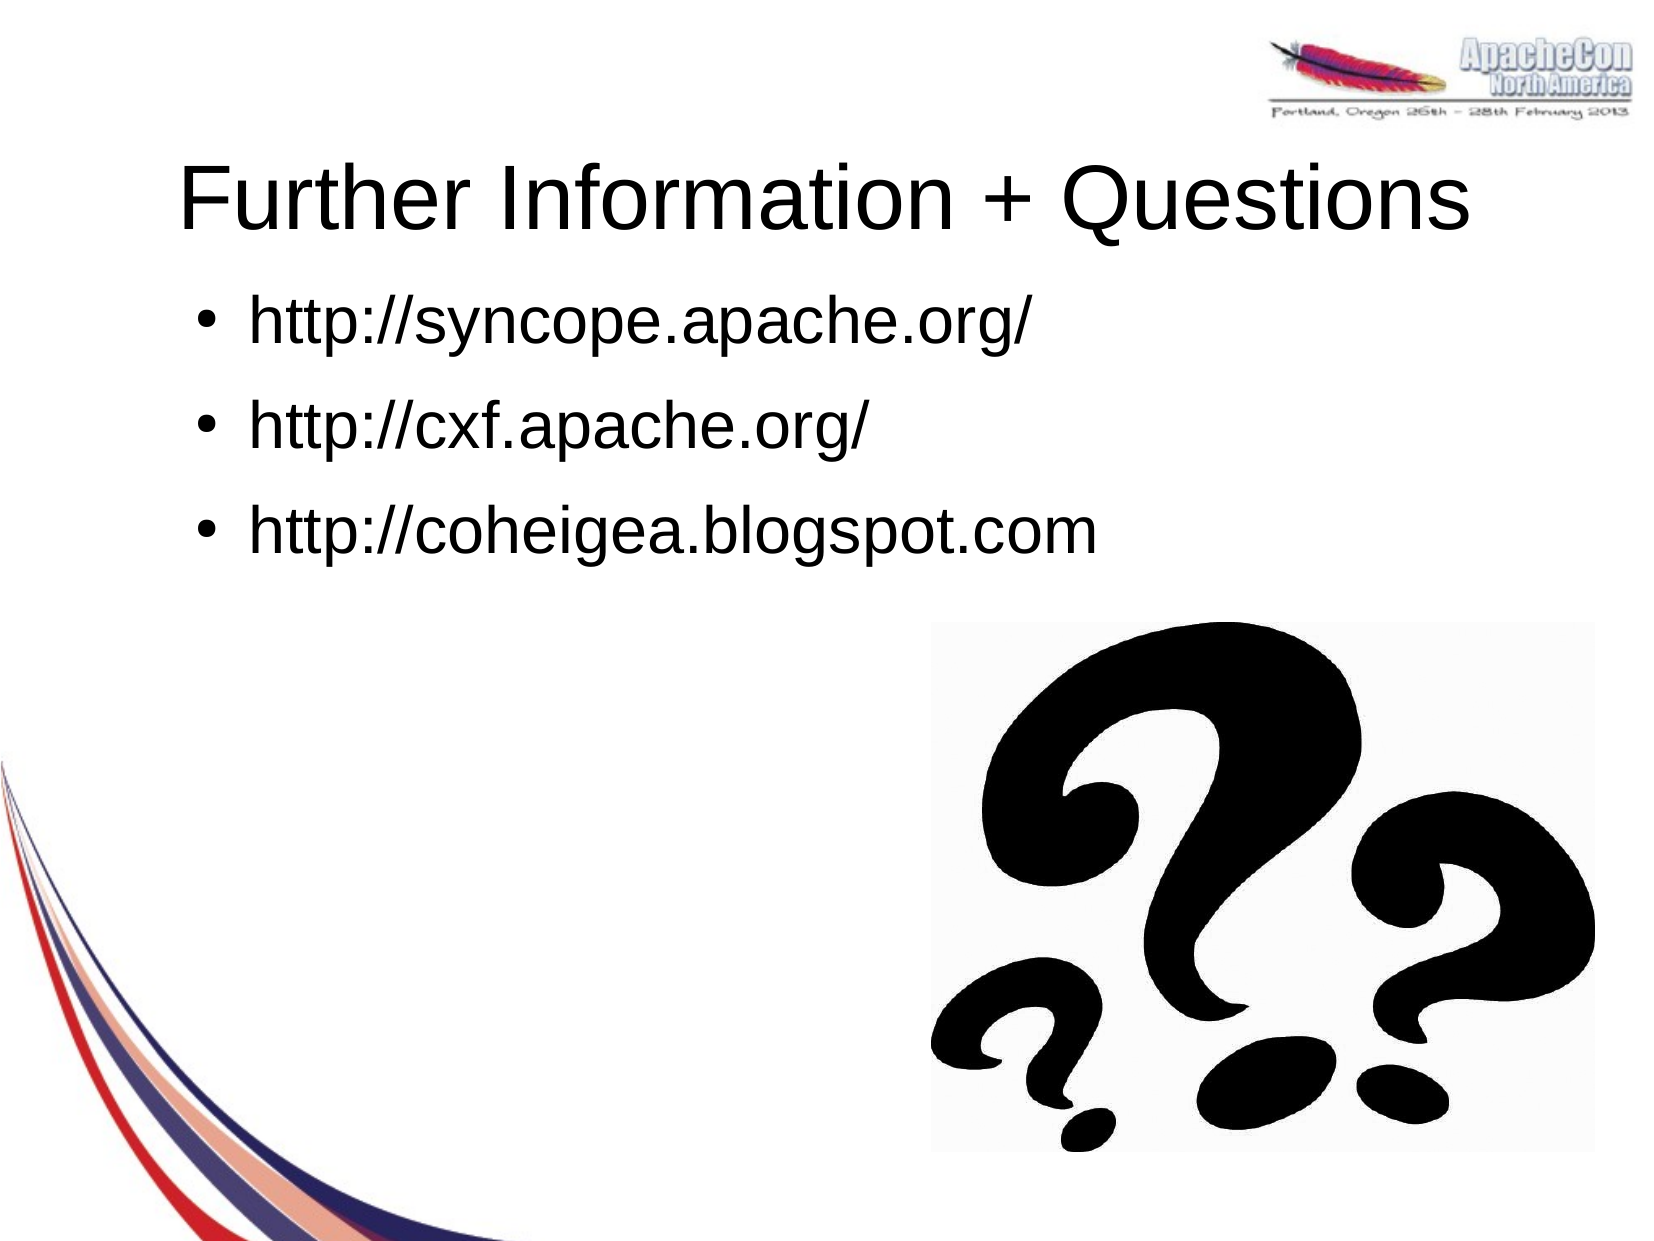

# Further Information + Questions
http://syncope.apache.org/
http://cxf.apache.org/
http://coheigea.blogspot.com